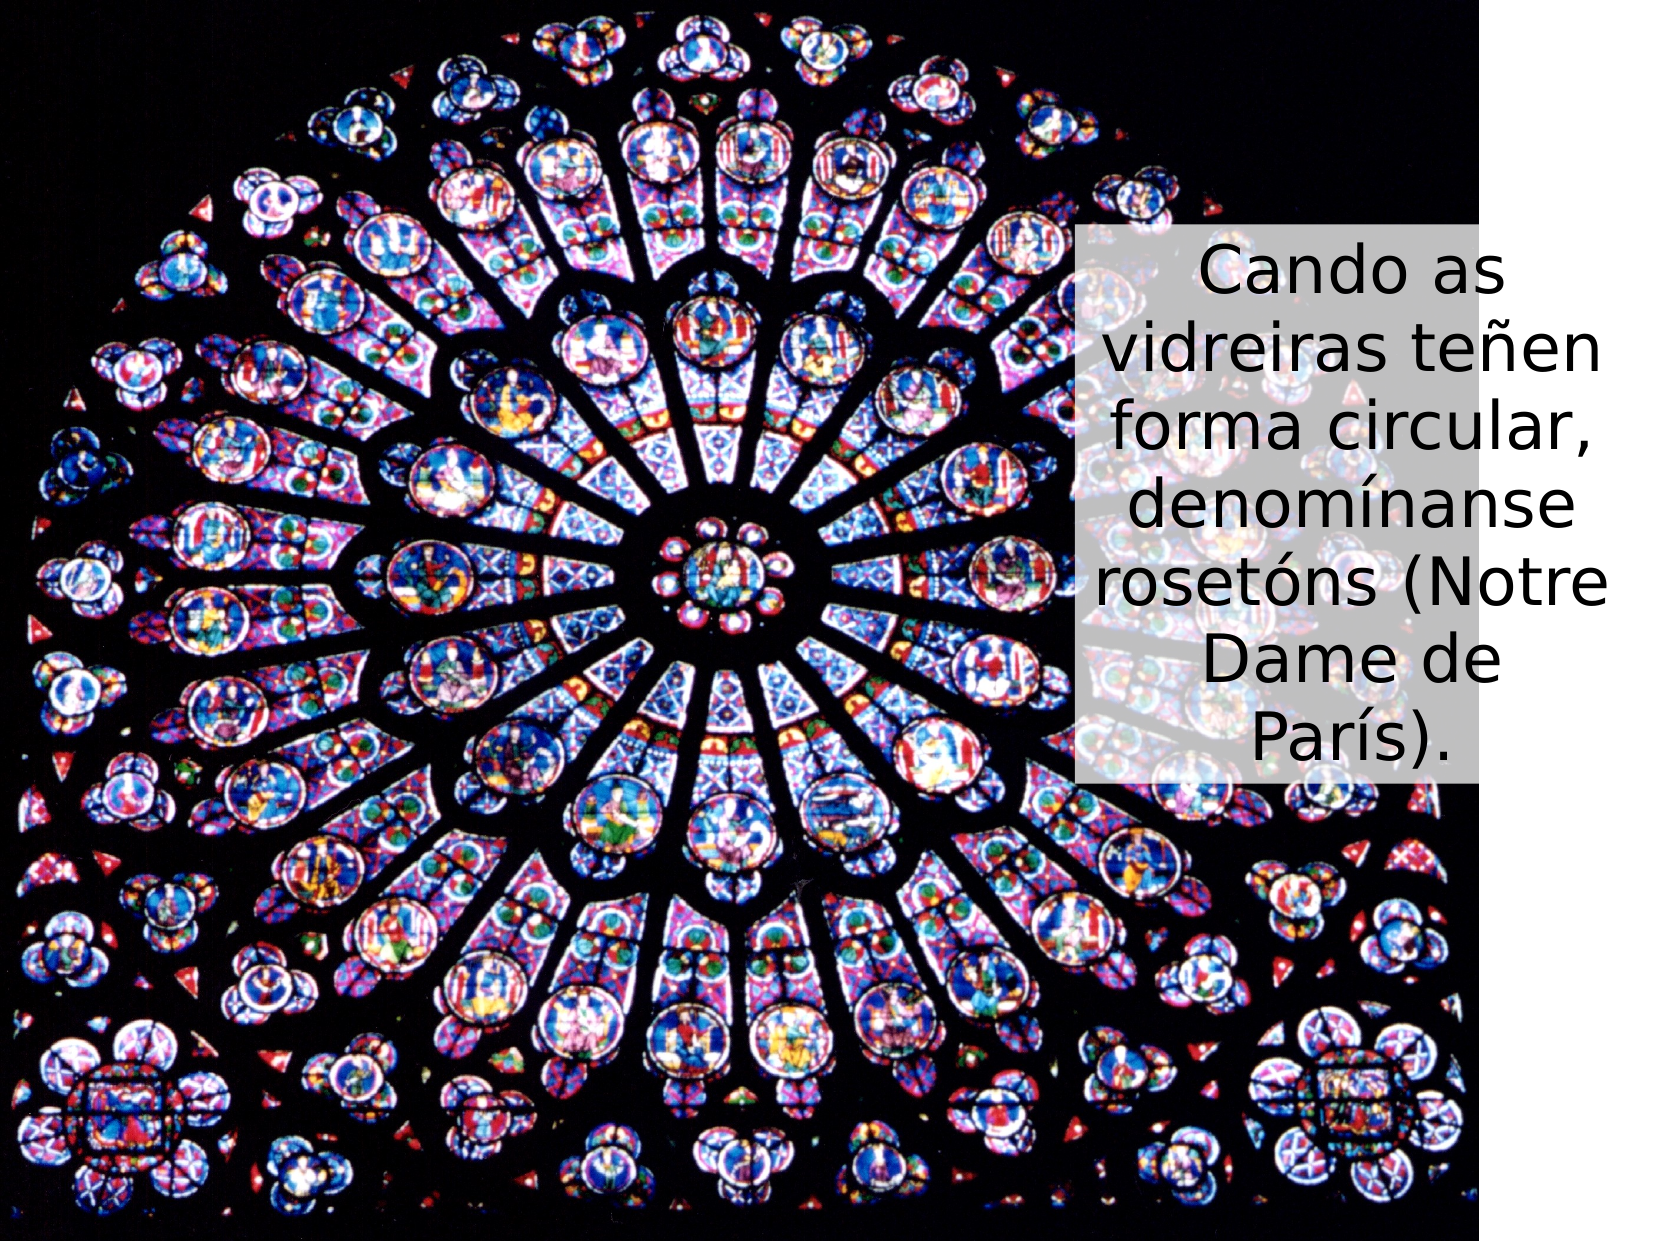

Cando as vidreiras teñen forma circular, denomínanse rosetóns (Notre Dame de París).